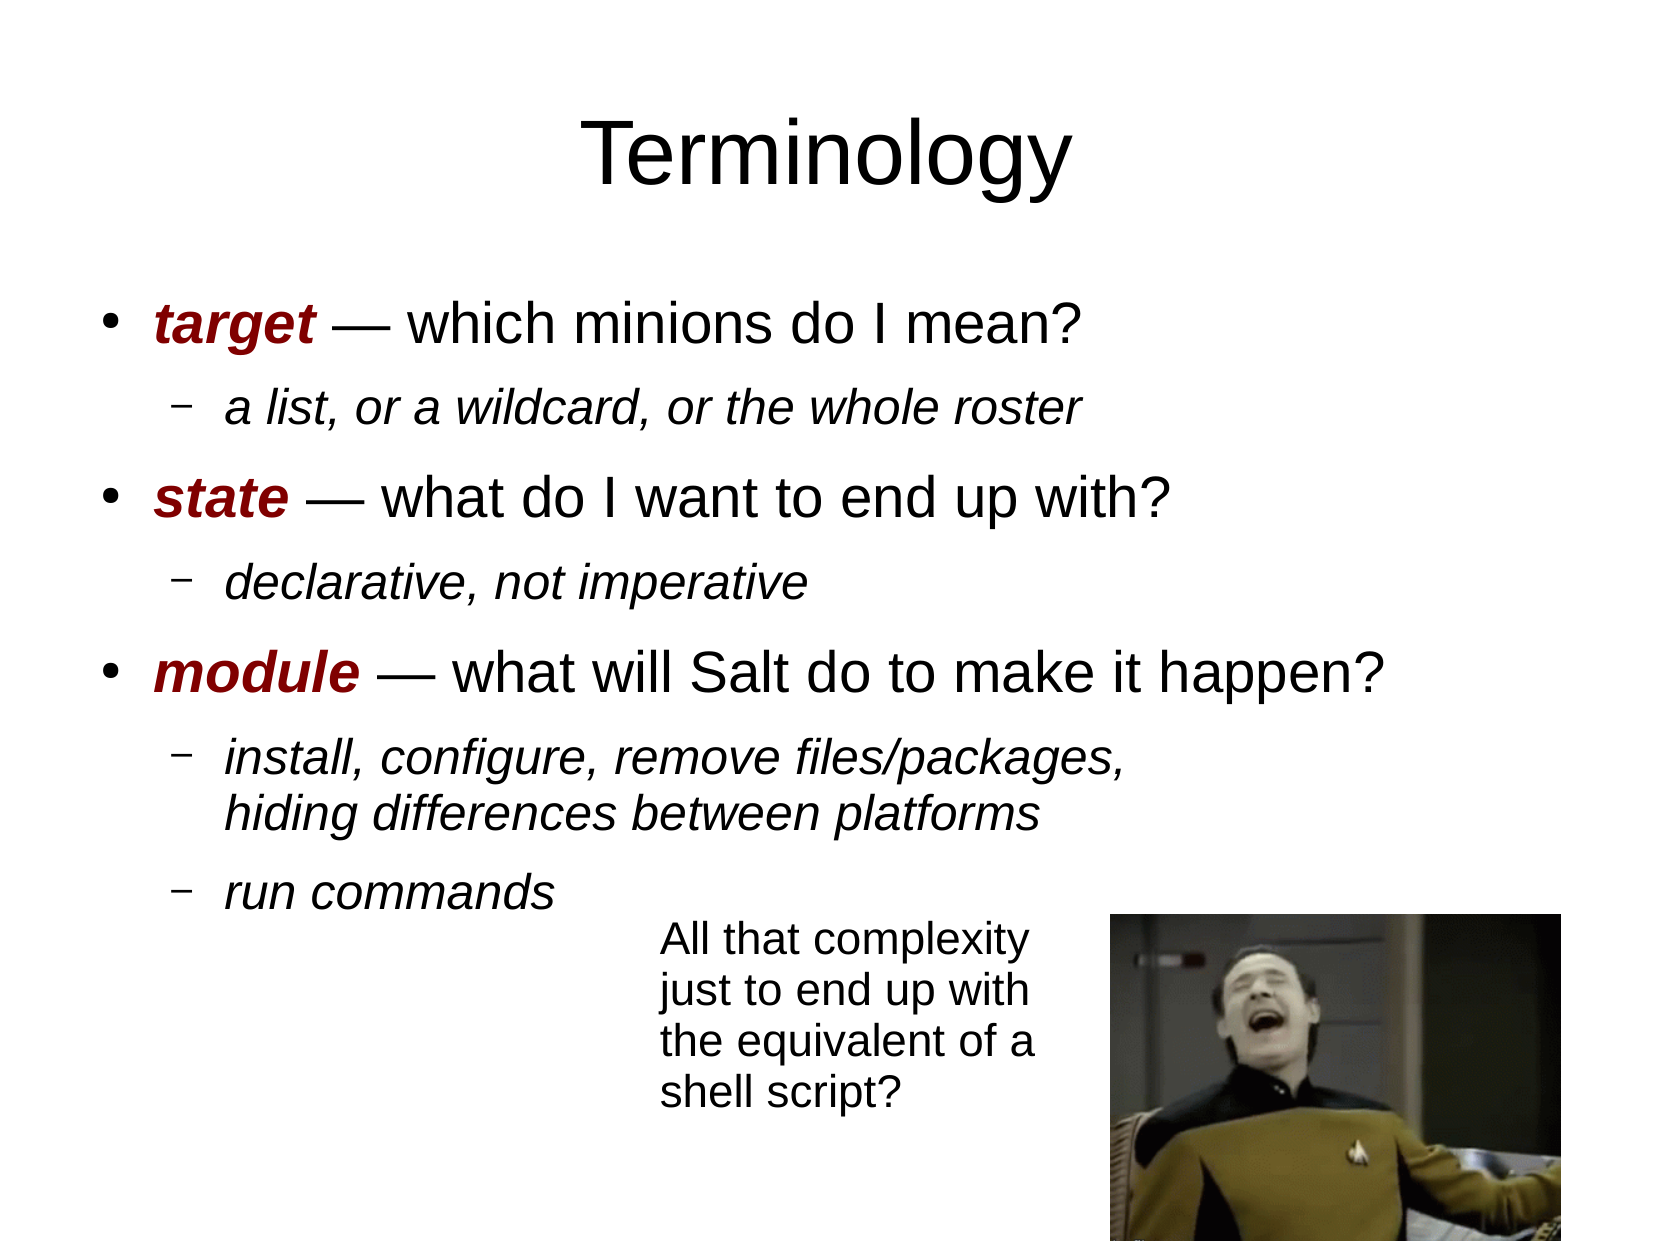

# Terminology
target — which minions do I mean?
a list, or a wildcard, or the whole roster
state — what do I want to end up with?
declarative, not imperative
module — what will Salt do to make it happen?
install, configure, remove files/packages,
hiding differences between platforms
run commands
All that complexity
just to end up with the equivalent of a shell script?